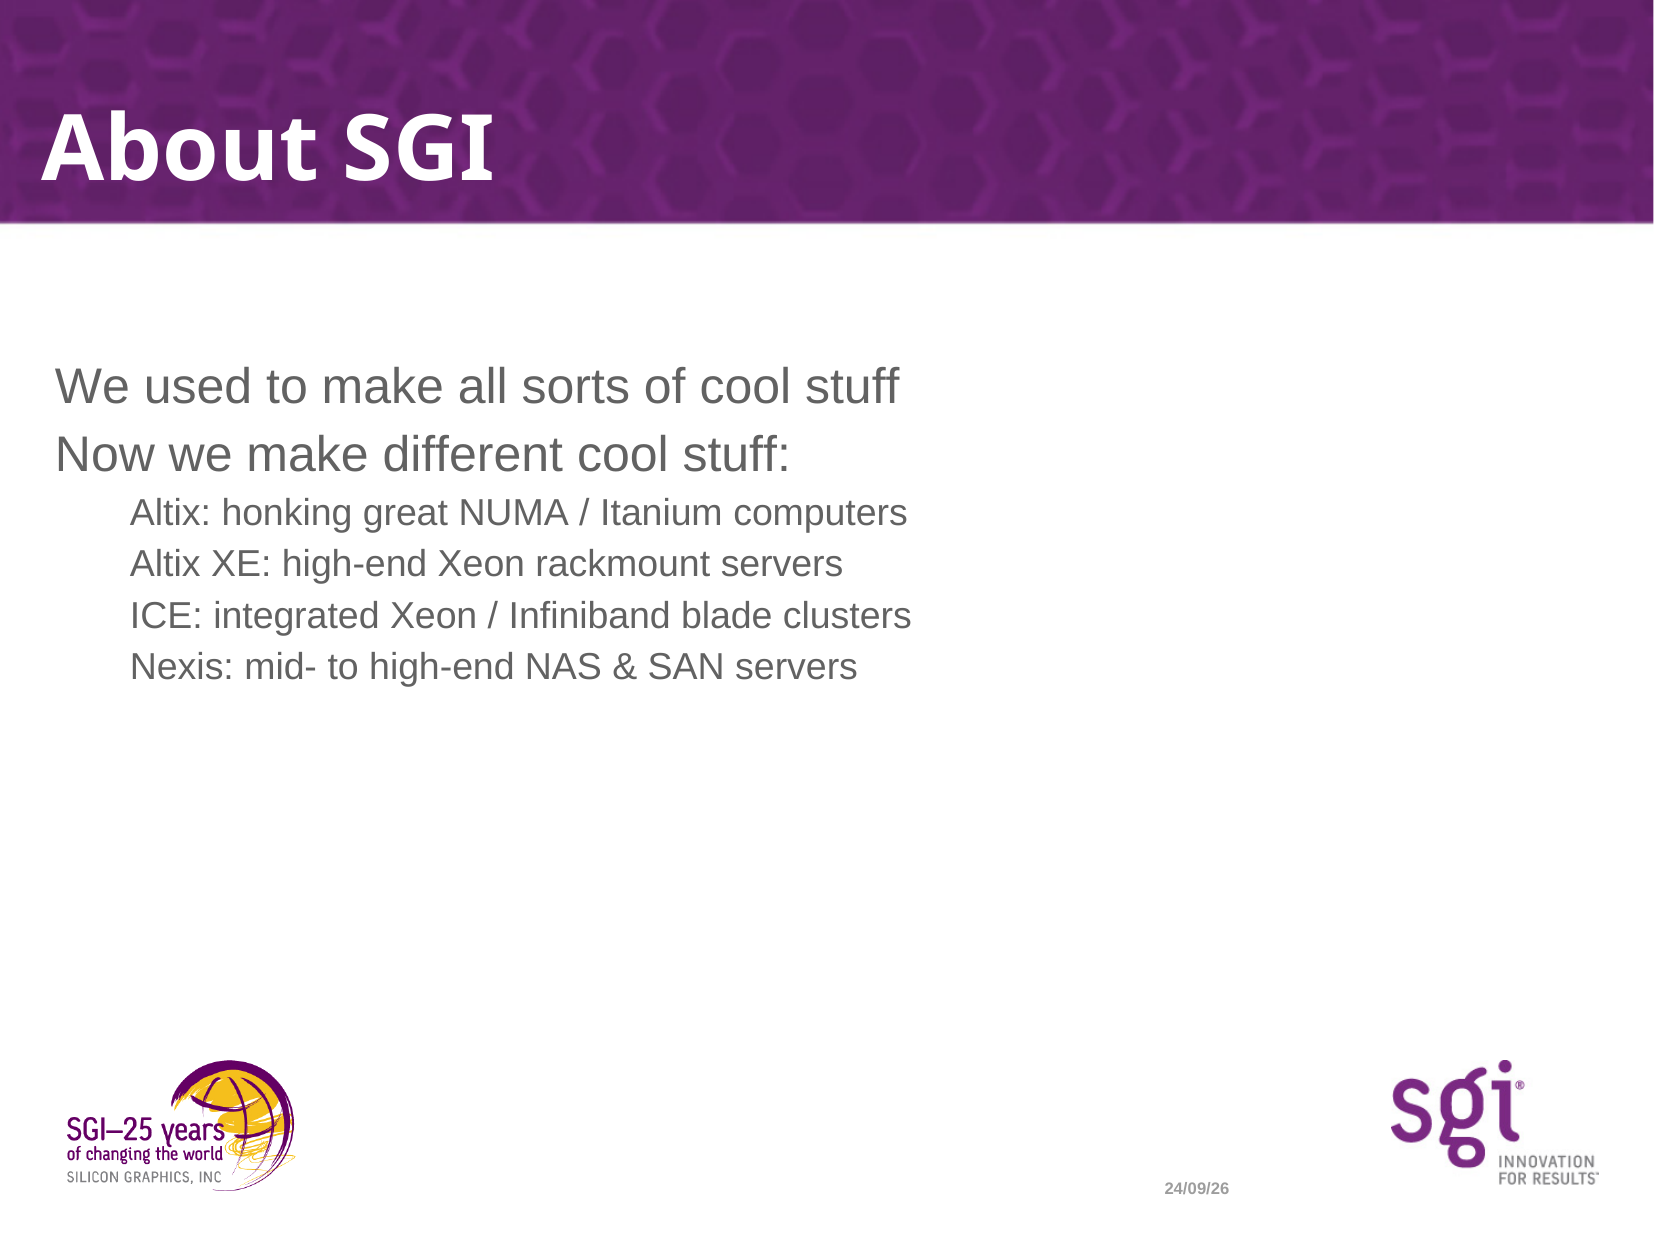

# About SGI
We used to make all sorts of cool stuff
Now we make different cool stuff:
Altix: honking great NUMA / Itanium computers
Altix XE: high-end Xeon rackmount servers
ICE: integrated Xeon / Infiniband blade clusters
Nexis: mid- to high-end NAS & SAN servers